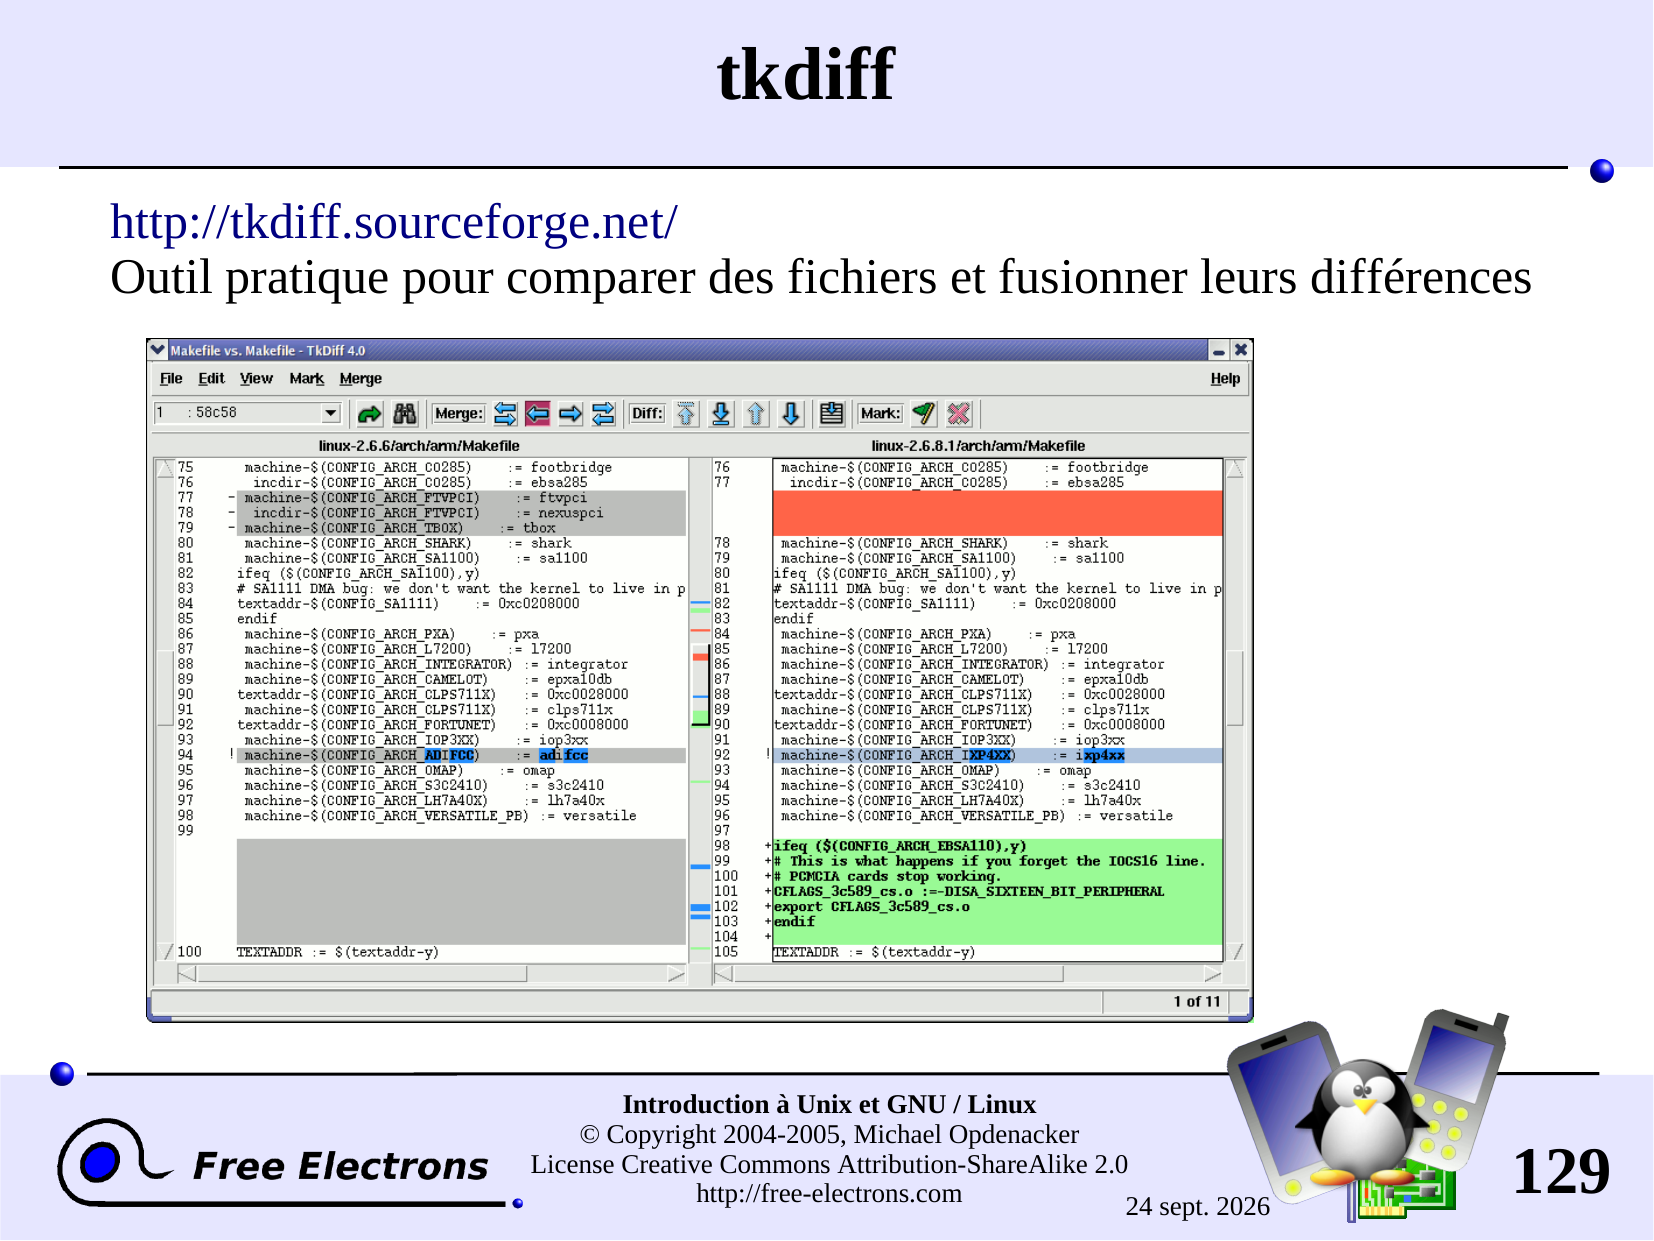

# tkdiff
http://tkdiff.sourceforge.net/
Outil pratique pour comparer des fichiers et fusionner leurs différences